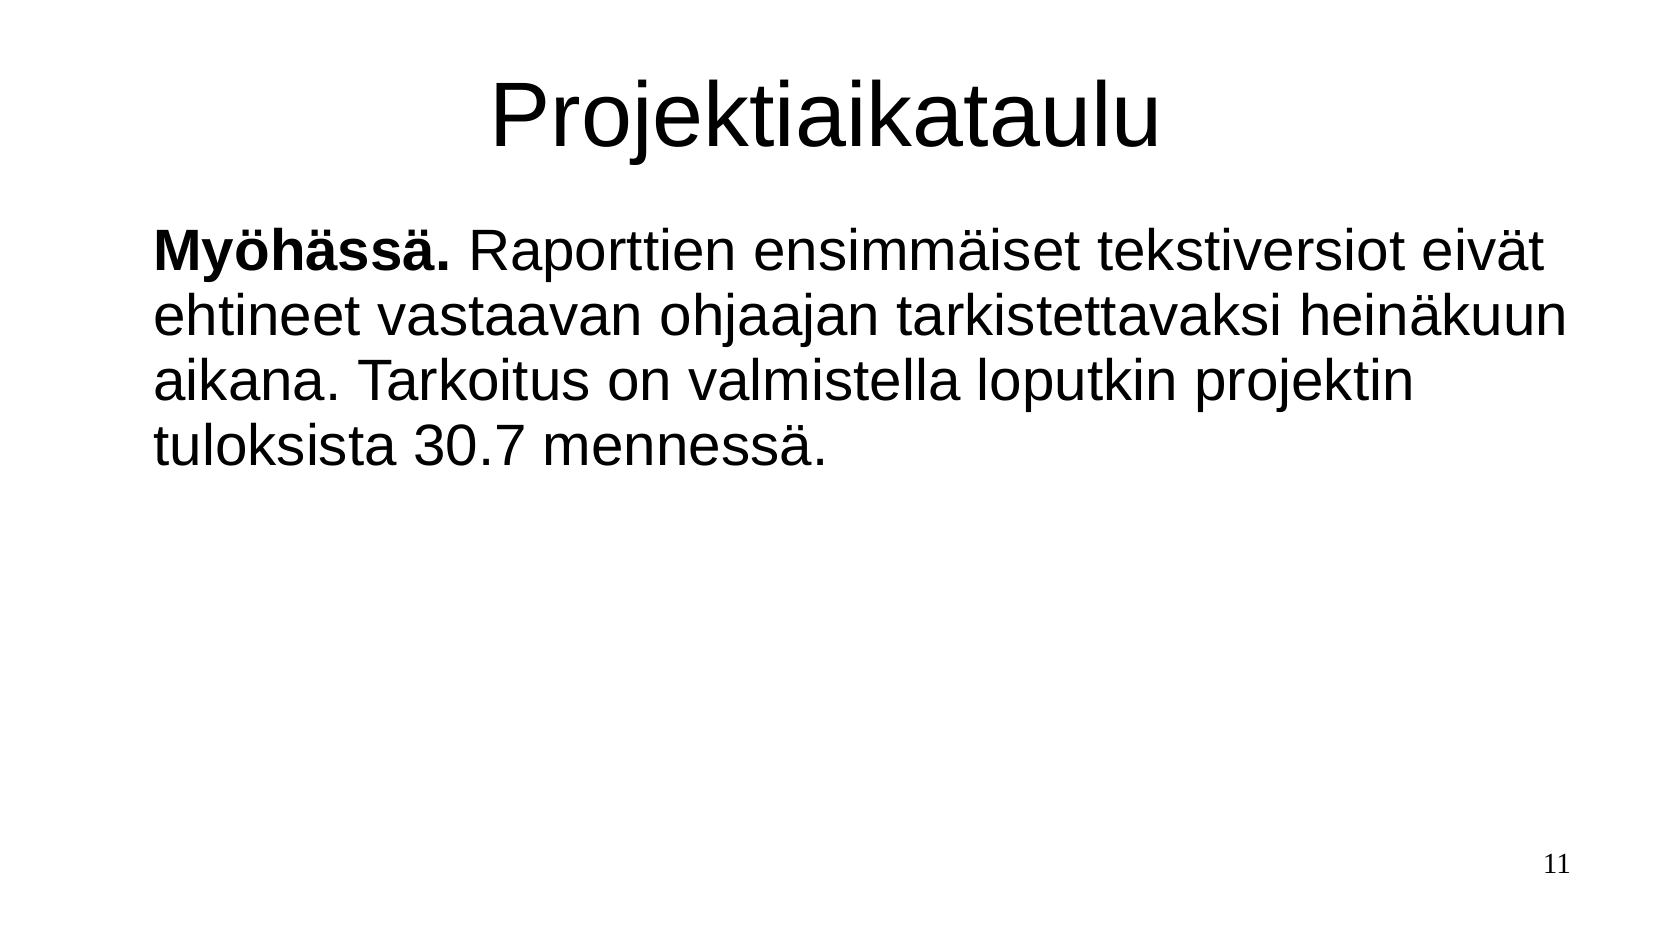

# Projektiaikataulu
Myöhässä. Raporttien ensimmäiset tekstiversiot eivät ehtineet vastaavan ohjaajan tarkistettavaksi heinäkuun aikana. Tarkoitus on valmistella loputkin projektin tuloksista 30.7 mennessä.
11